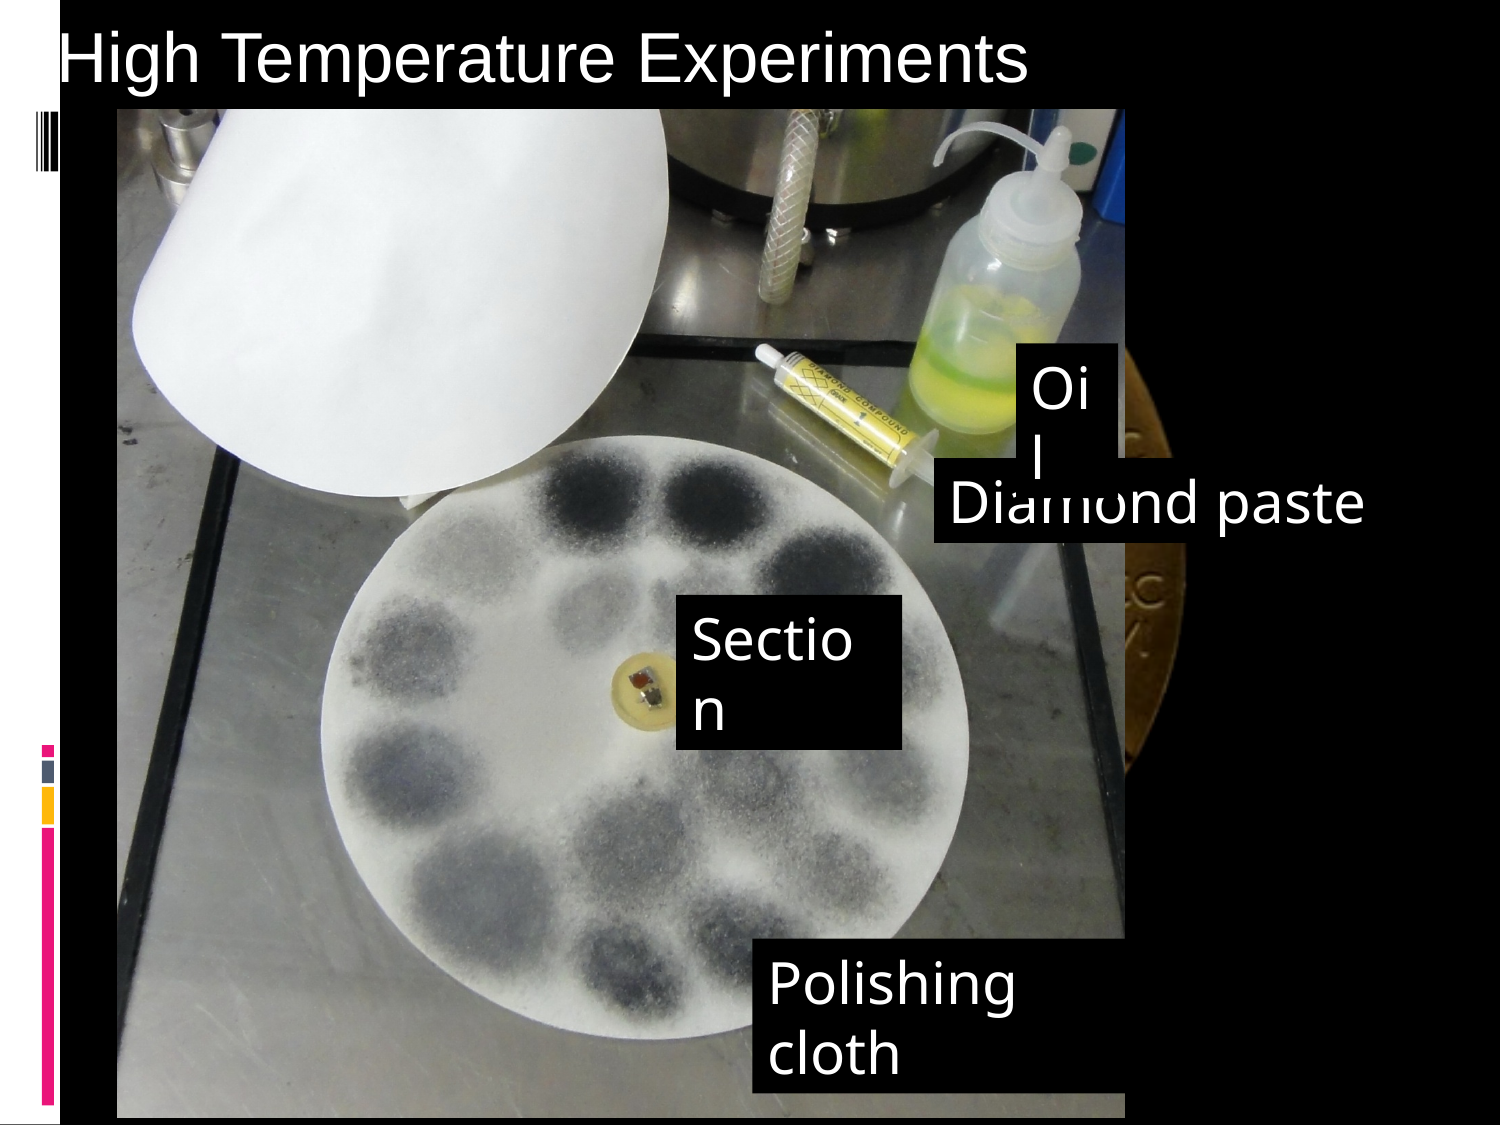

High Temperature Experiments
Oil
Diamond paste
Section
Polishing cloth